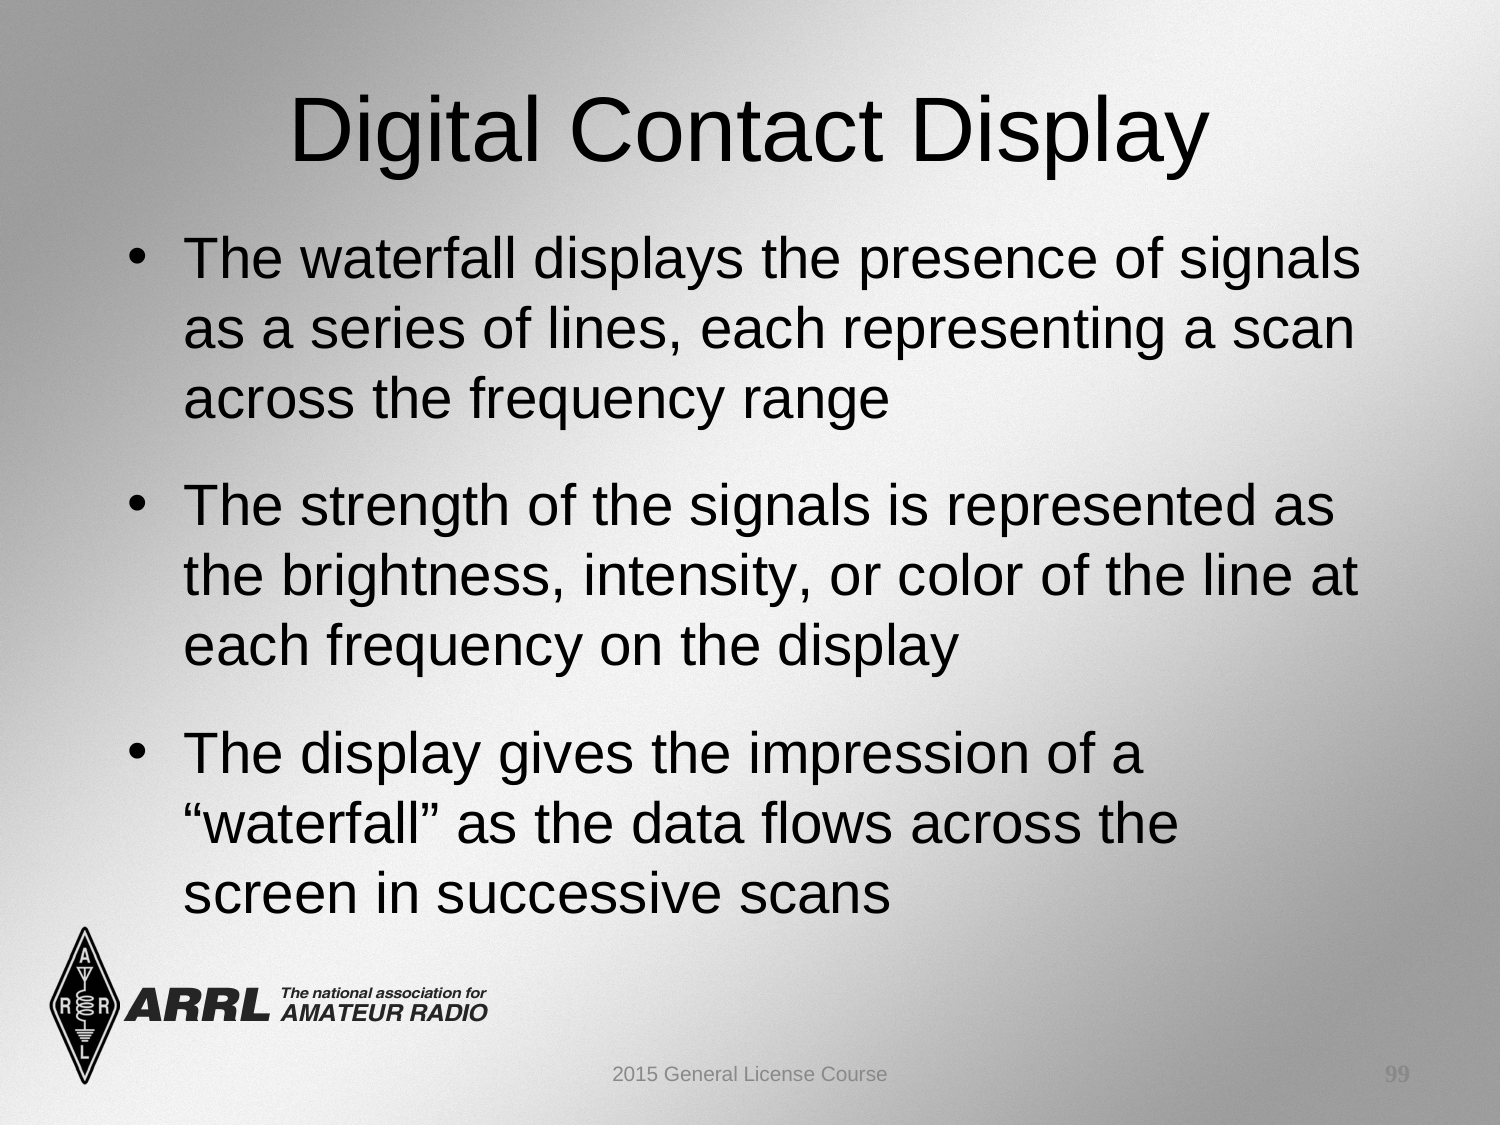

Digital Contact Display
The waterfall displays the presence of signals as a series of lines, each representing a scan across the frequency range
The strength of the signals is represented as the brightness, intensity, or color of the line at each frequency on the display
The display gives the impression of a “waterfall” as the data flows across the screen in successive scans
2015 General License Course